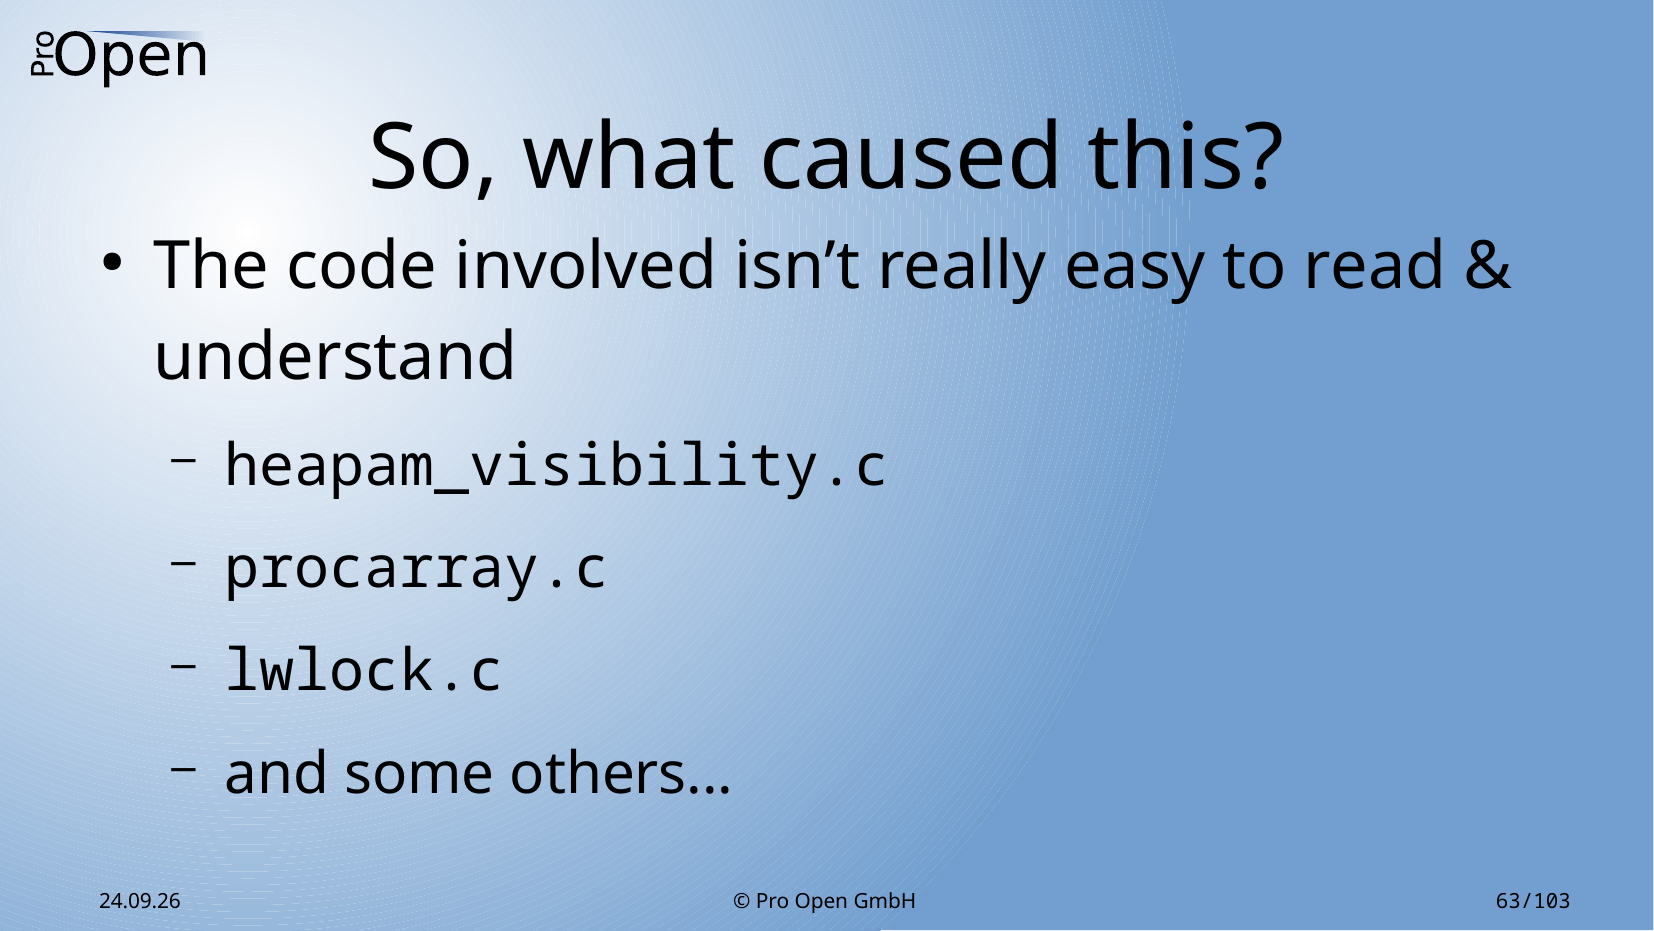

# So, what caused this?
The code involved isn’t really easy to read & understand
heapam_visibility.c
procarray.c
lwlock.c
and some others...
© Pro Open GmbH
63